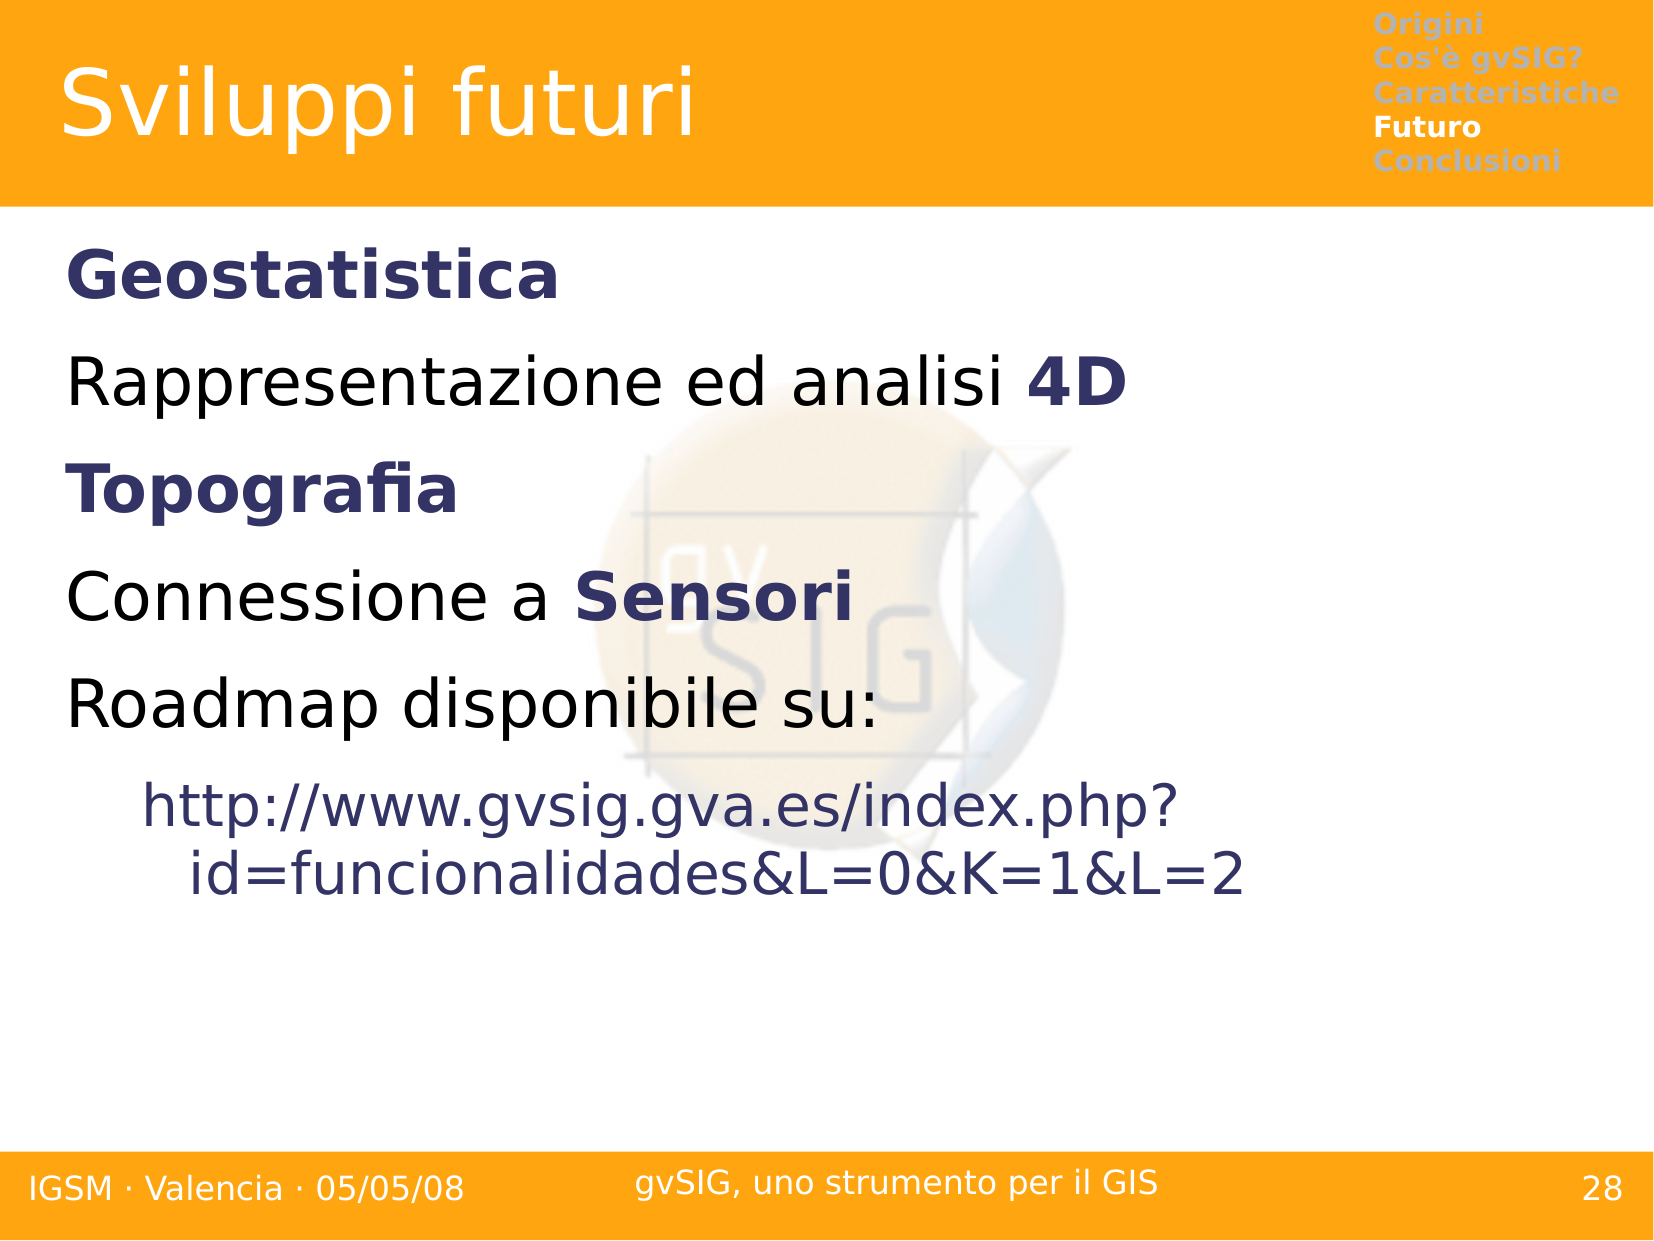

Origini
Cos'è gvSIG?
Caratteristiche
Futuro
Conclusioni
# Sviluppi futuri
Geostatistica
Rappresentazione ed analisi 4D
Topografia
Connessione a Sensori
Roadmap disponibile su:
http://www.gvsig.gva.es/index.php?id=funcionalidades&L=0&K=1&L=2
gvSIG, uno strumento per il GIS
IGSM · Valencia · 05/05/08
28